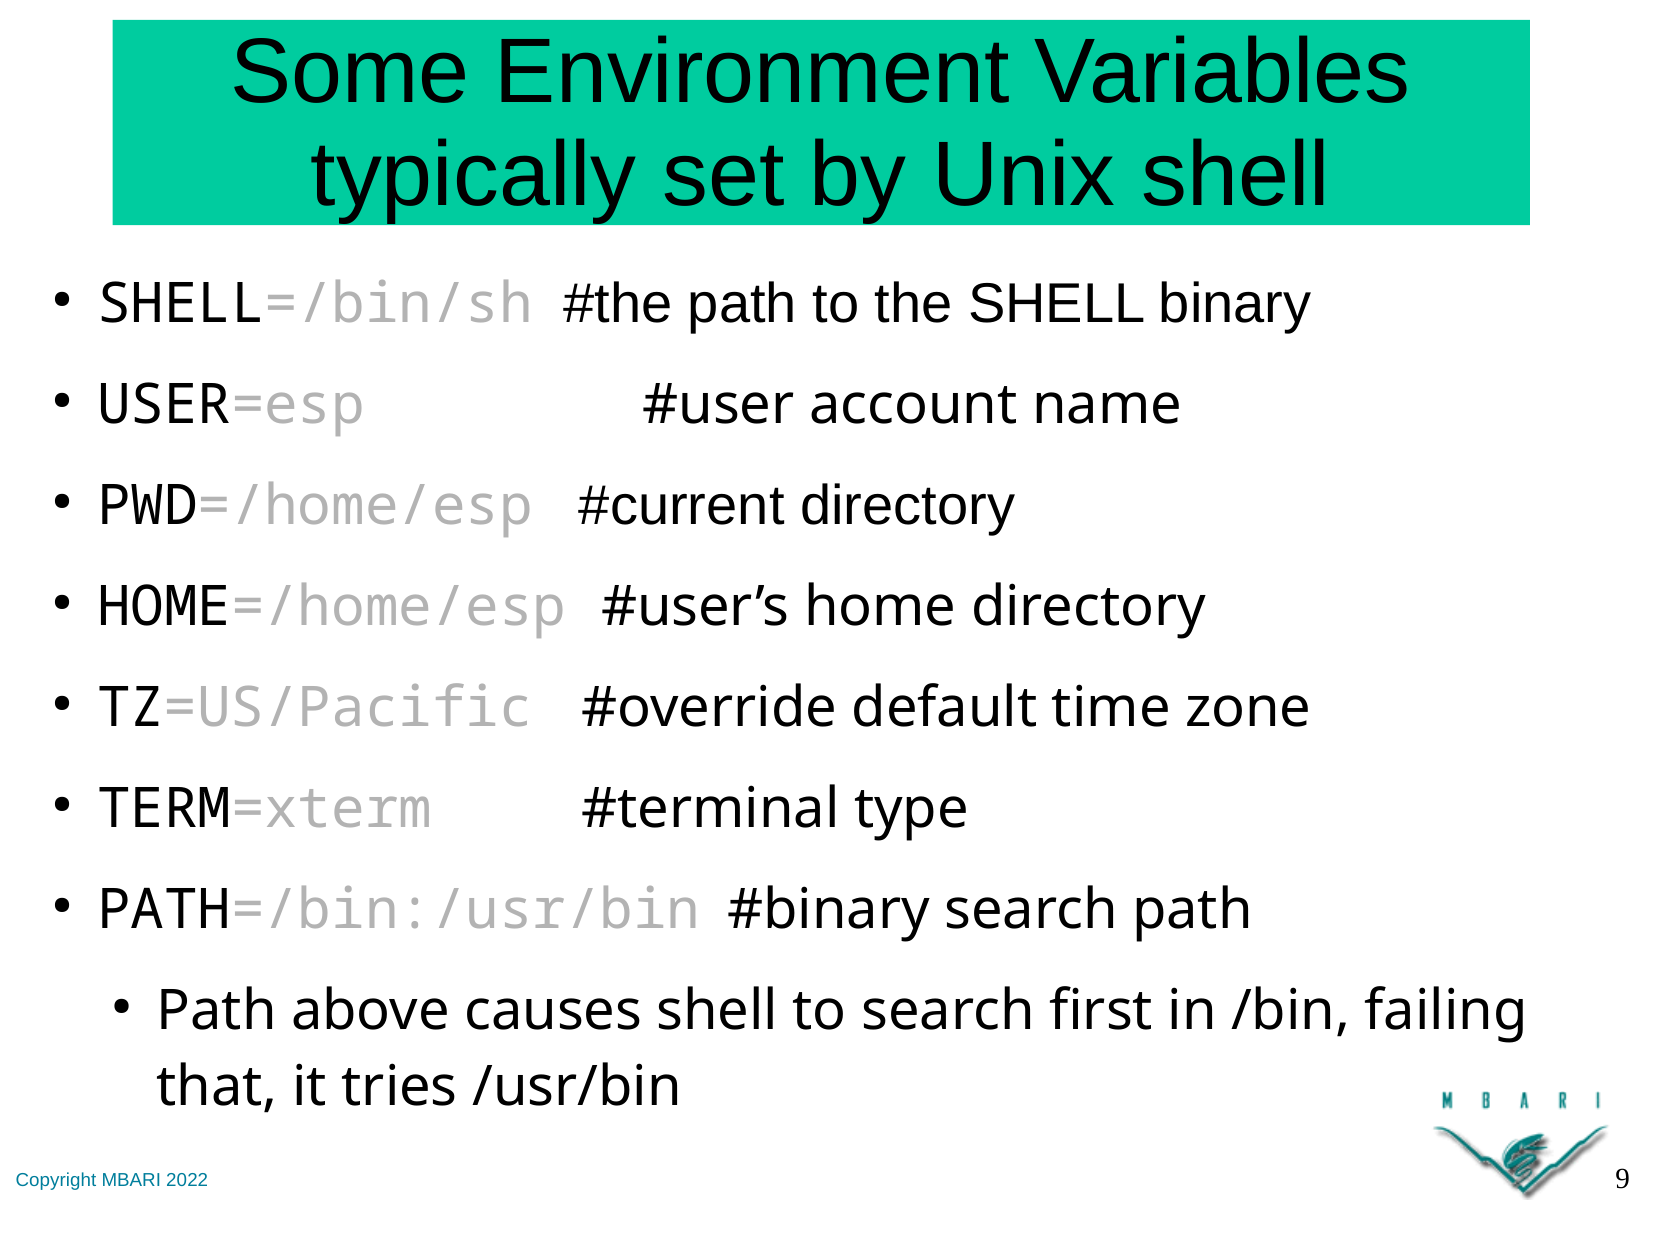

# Some Environment Variables typically set by Unix shell
SHELL=/bin/sh #the path to the SHELL binary
USER=esp			 #user account name
PWD=/home/esp #current directory
HOME=/home/esp	#user’s home directory
TZ=US/Pacific	 #override default time zone
TERM=xterm 	 	 #terminal type
PATH=/bin:/usr/bin	#binary search path
Path above causes shell to search first in /bin, failing that, it tries /usr/bin